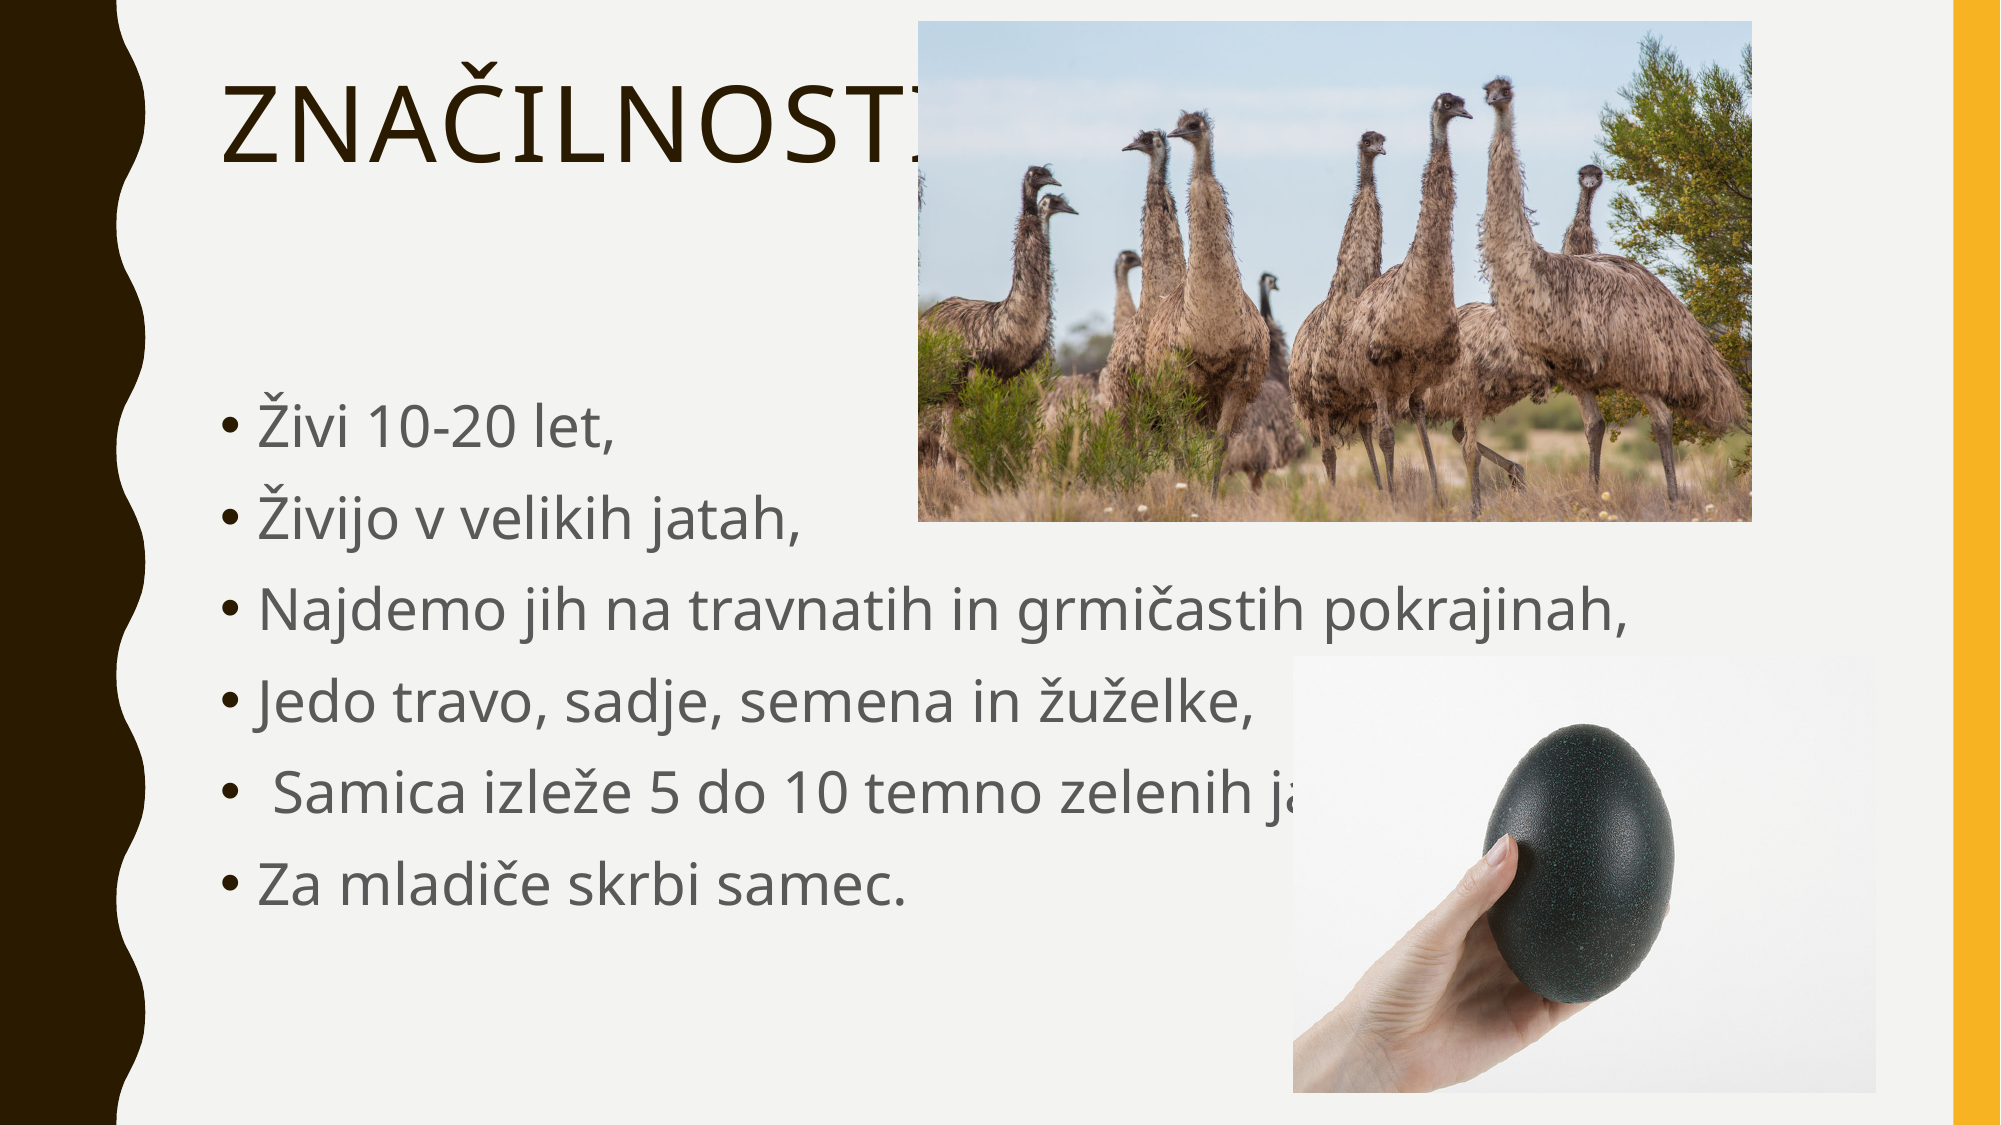

# ZNAČILNOSTI
Živi 10-20 let,
Živijo v velikih jatah,
Najdemo jih na travnatih in grmičastih pokrajinah,
Jedo travo, sadje, semena in žuželke,
 Samica izleže 5 do 10 temno zelenih jajc,
Za mladiče skrbi samec.